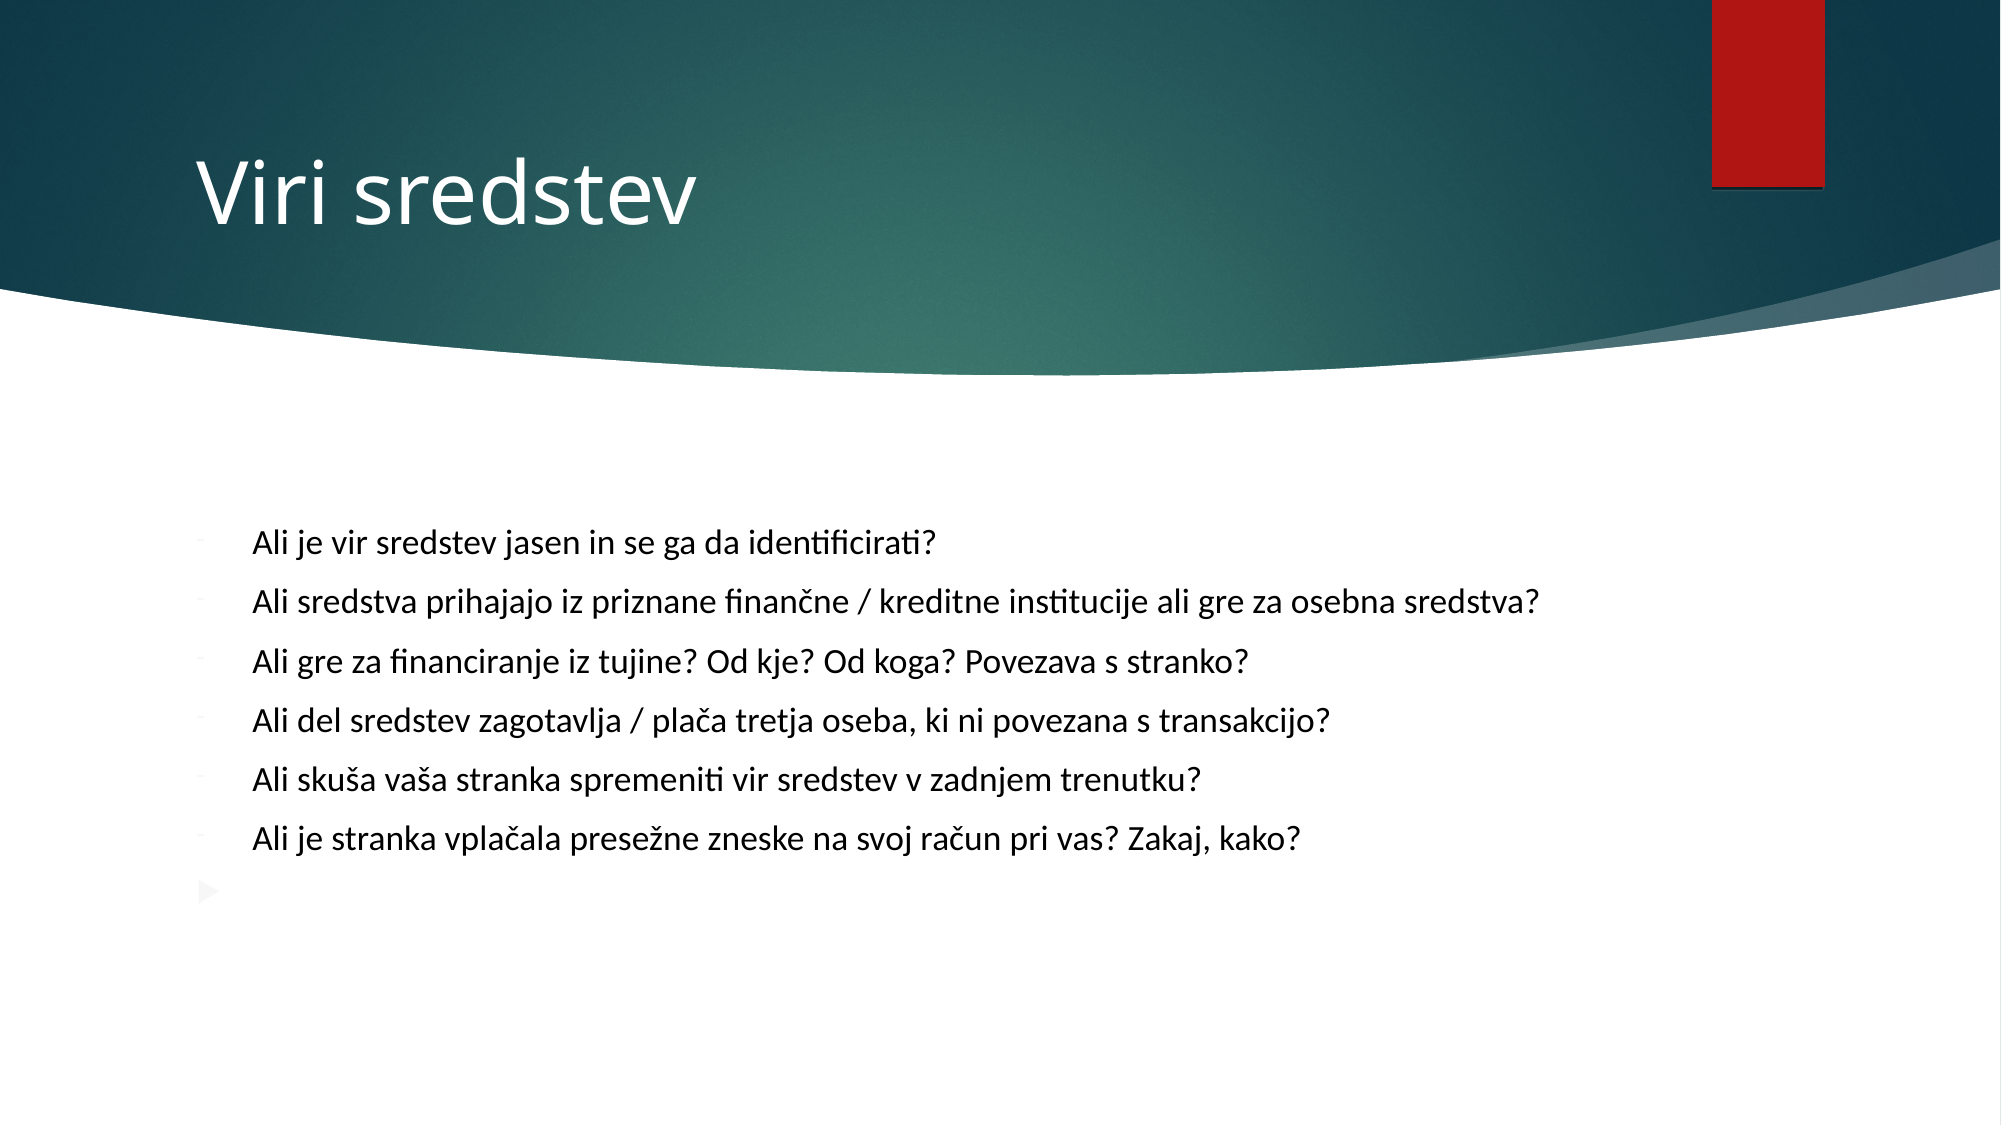

# Viri sredstev
Ali je vir sredstev jasen in se ga da identificirati?
Ali sredstva prihajajo iz priznane finančne / kreditne institucije ali gre za osebna sredstva?
Ali gre za financiranje iz tujine? Od kje? Od koga? Povezava s stranko?
Ali del sredstev zagotavlja / plača tretja oseba, ki ni povezana s transakcijo?
Ali skuša vaša stranka spremeniti vir sredstev v zadnjem trenutku?
Ali je stranka vplačala presežne zneske na svoj račun pri vas? Zakaj, kako?